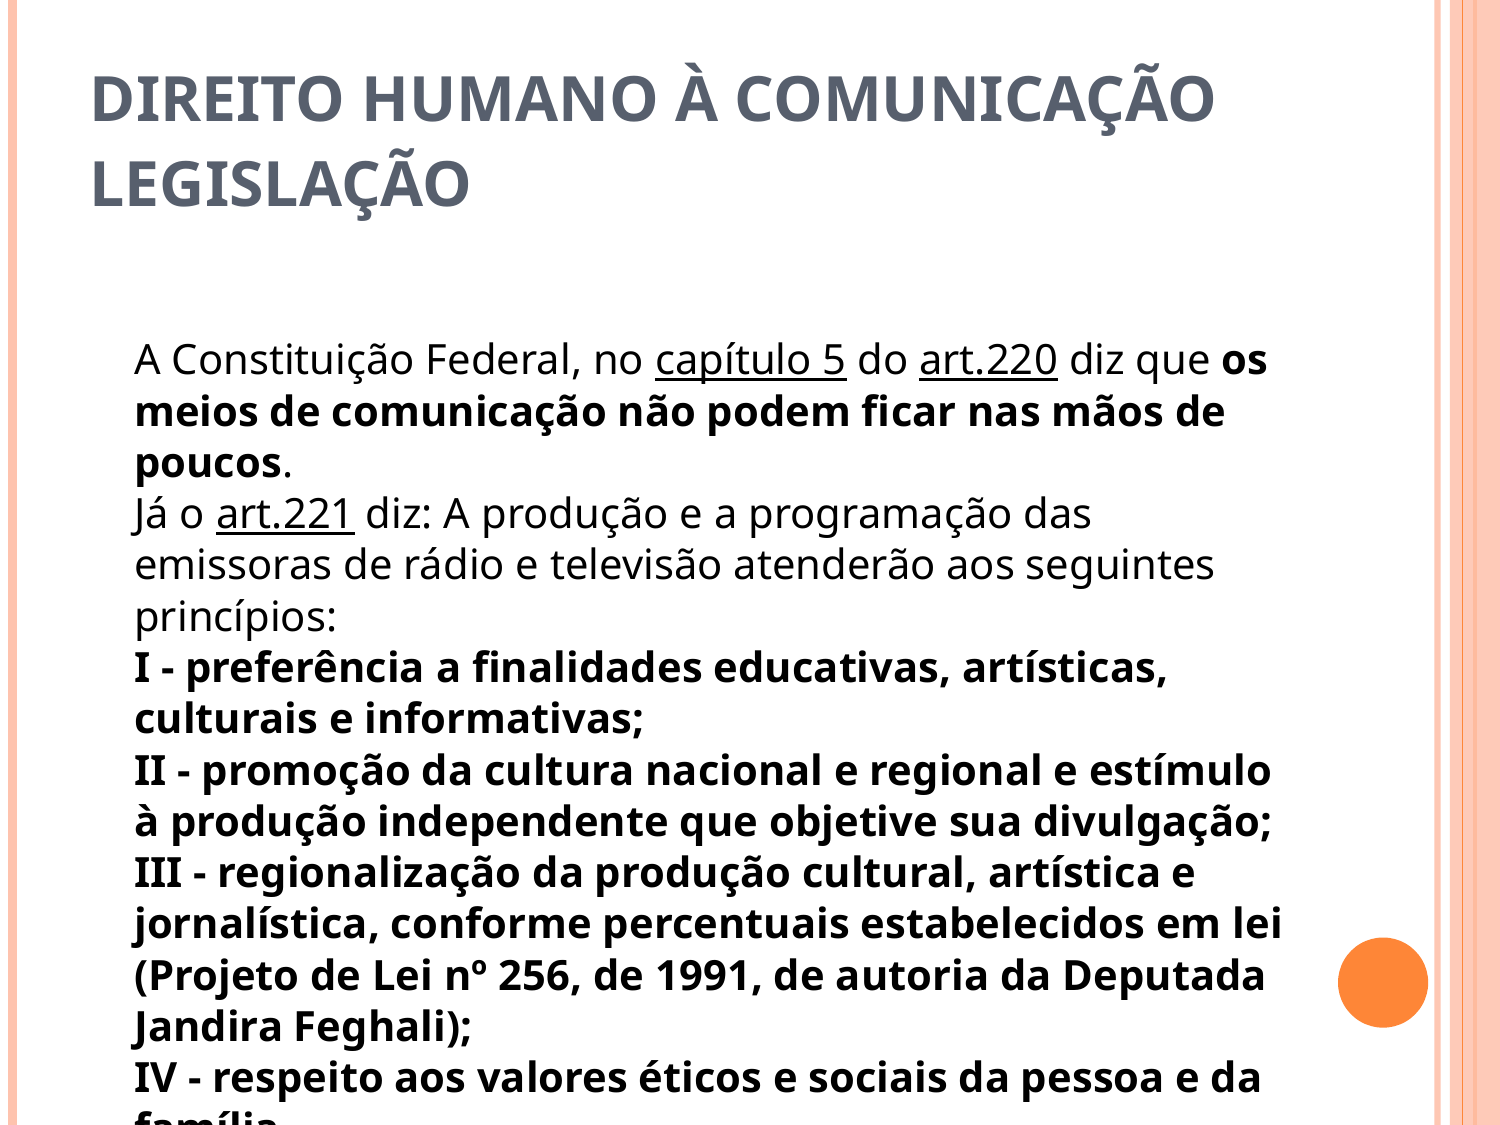

# DIREITO HUMANO À COMUNICAÇÃO LEGISLAÇÃO
	A Constituição Federal, no capítulo 5 do art.220 diz que os meios de comunicação não podem ficar nas mãos de poucos.
Já o art.221 diz: A produção e a programação das emissoras de rádio e televisão atenderão aos seguintes princípios:
I - preferência a finalidades educativas, artísticas, culturais e informativas;
II - promoção da cultura nacional e regional e estímulo à produção independente que objetive sua divulgação;
III - regionalização da produção cultural, artística e jornalística, conforme percentuais estabelecidos em lei (Projeto de Lei nº 256, de 1991, de autoria da Deputada Jandira Feghali);
IV - respeito aos valores éticos e sociais da pessoa e da família.